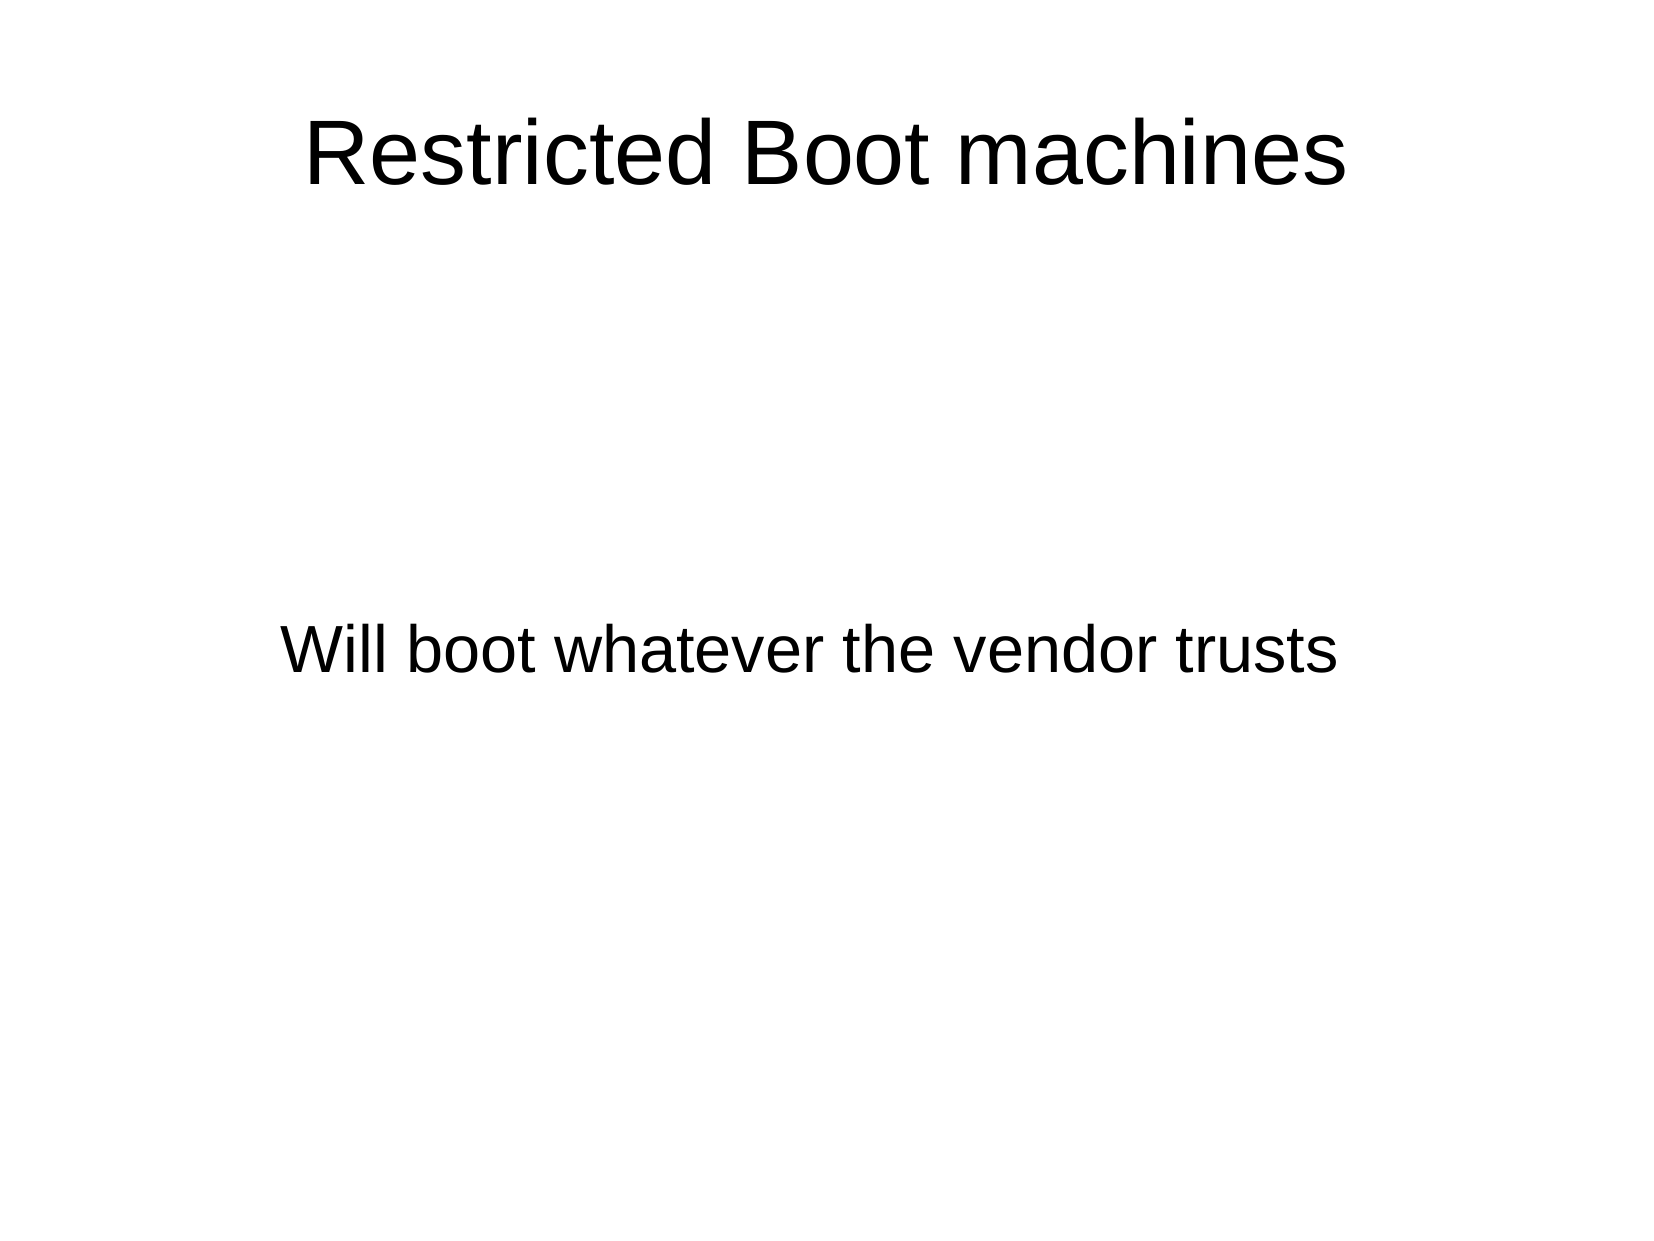

# Restricted Boot machines
Will boot whatever the vendor trusts